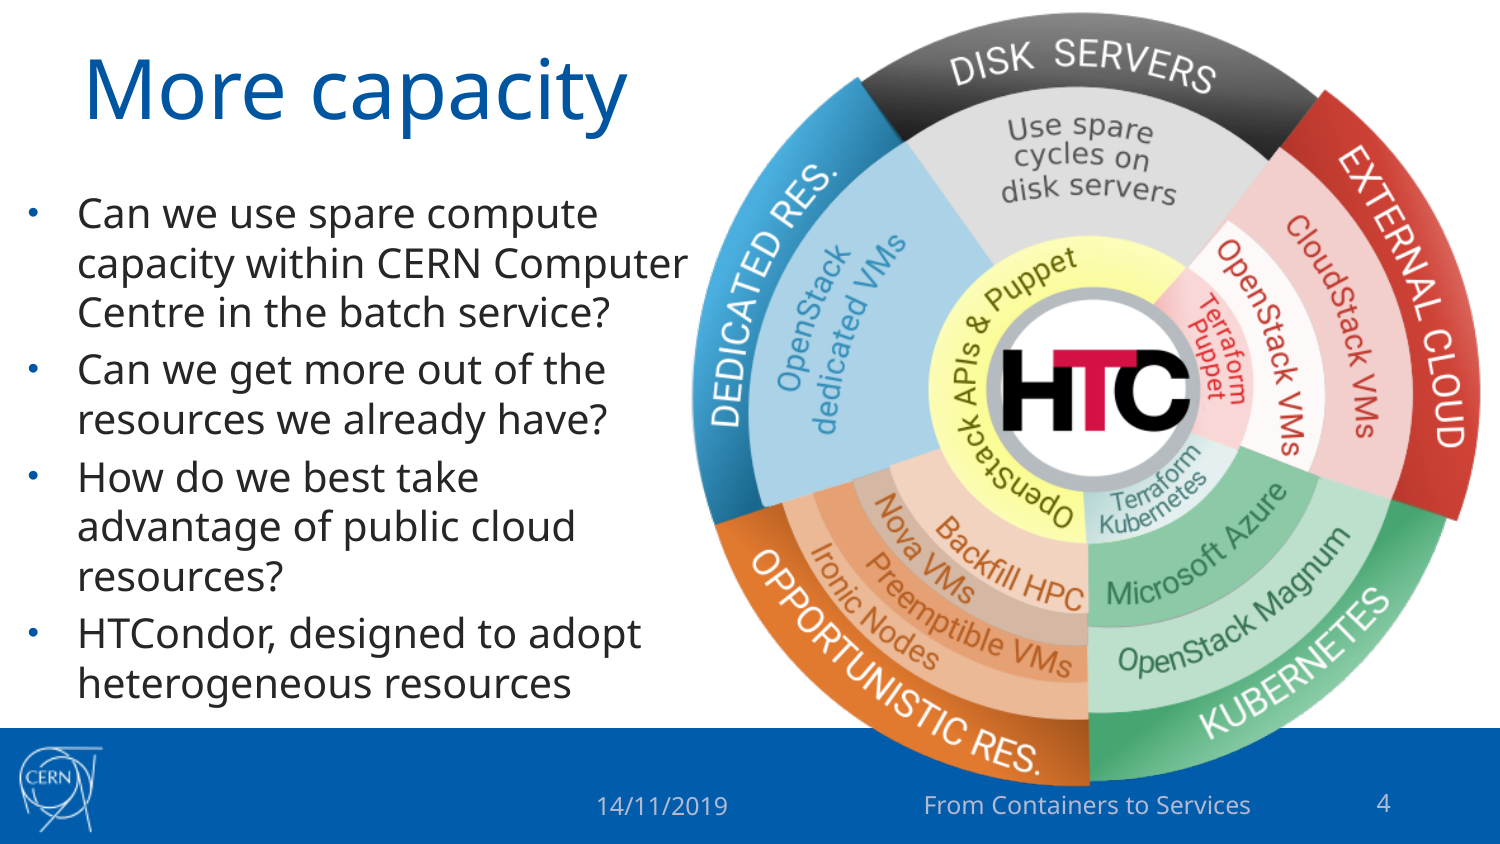

# More capacity
Can we use spare compute capacity within CERN Computer Centre in the batch service?
Can we get more out of the resources we already have?
How do we best take advantage of public cloud resources?
HTCondor, designed to adopt heterogeneous resources
DEDICATED RESOURCES
From Containers to Services
14/11/2019